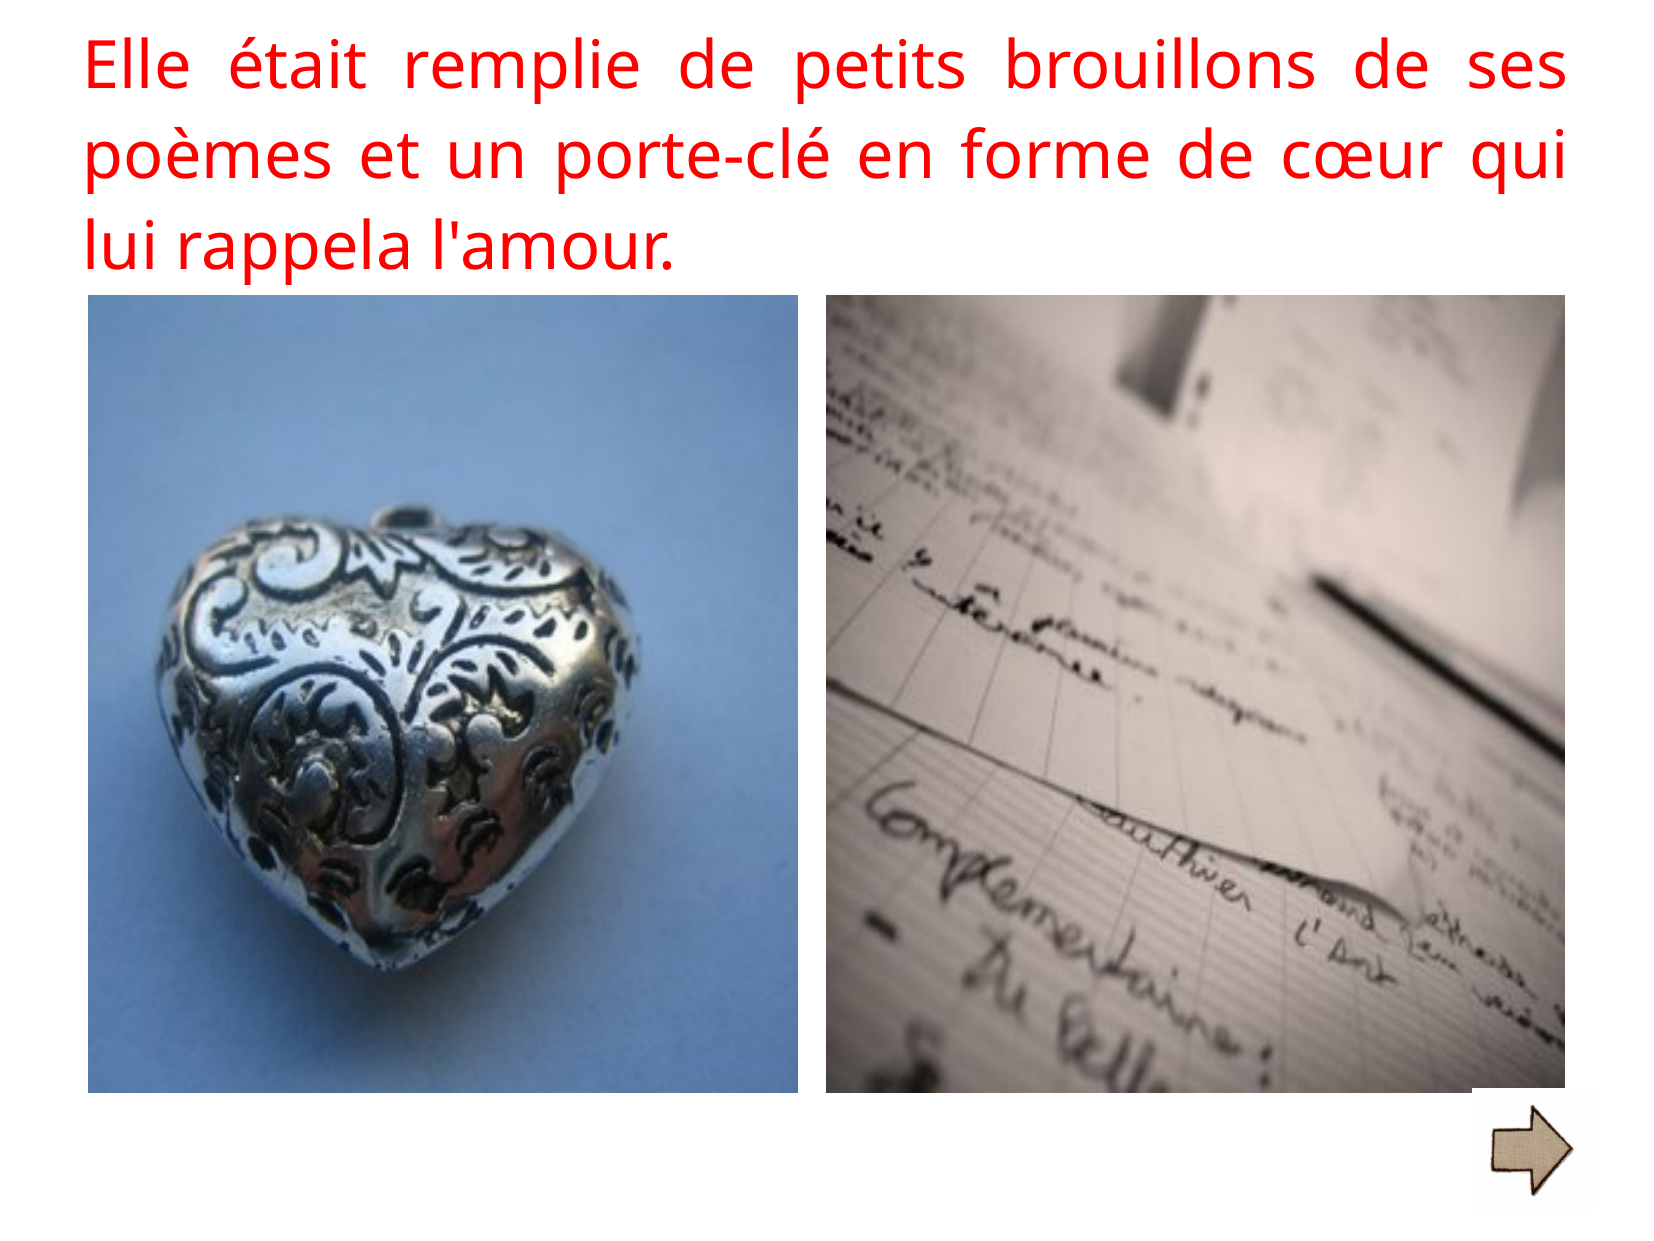

# Elle était remplie de petits brouillons de ses poèmes et un porte-clé en forme de cœur qui lui rappela l'amour.